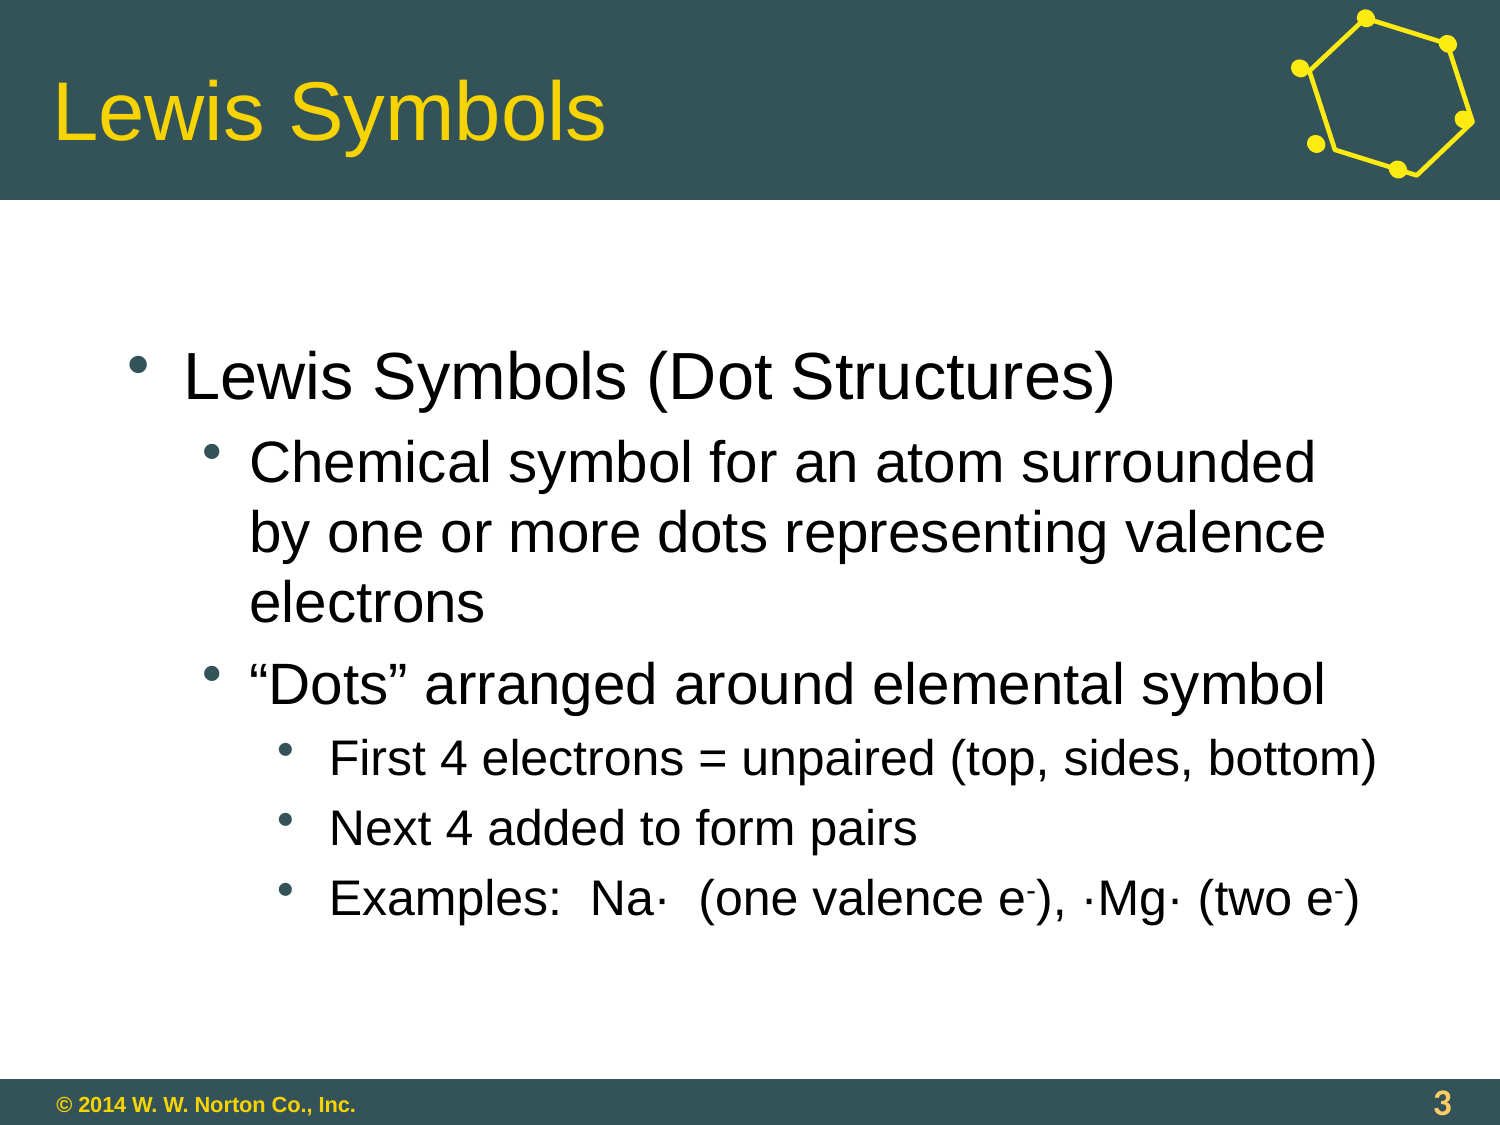

Lewis Symbols
# Lewis Symbols (Dot Structures)
Chemical symbol for an atom surrounded by one or more dots representing valence electrons
“Dots” arranged around elemental symbol
 First 4 electrons = unpaired (top, sides, bottom)
 Next 4 added to form pairs
 Examples: Na· (one valence e-), ·Mg· (two e-)